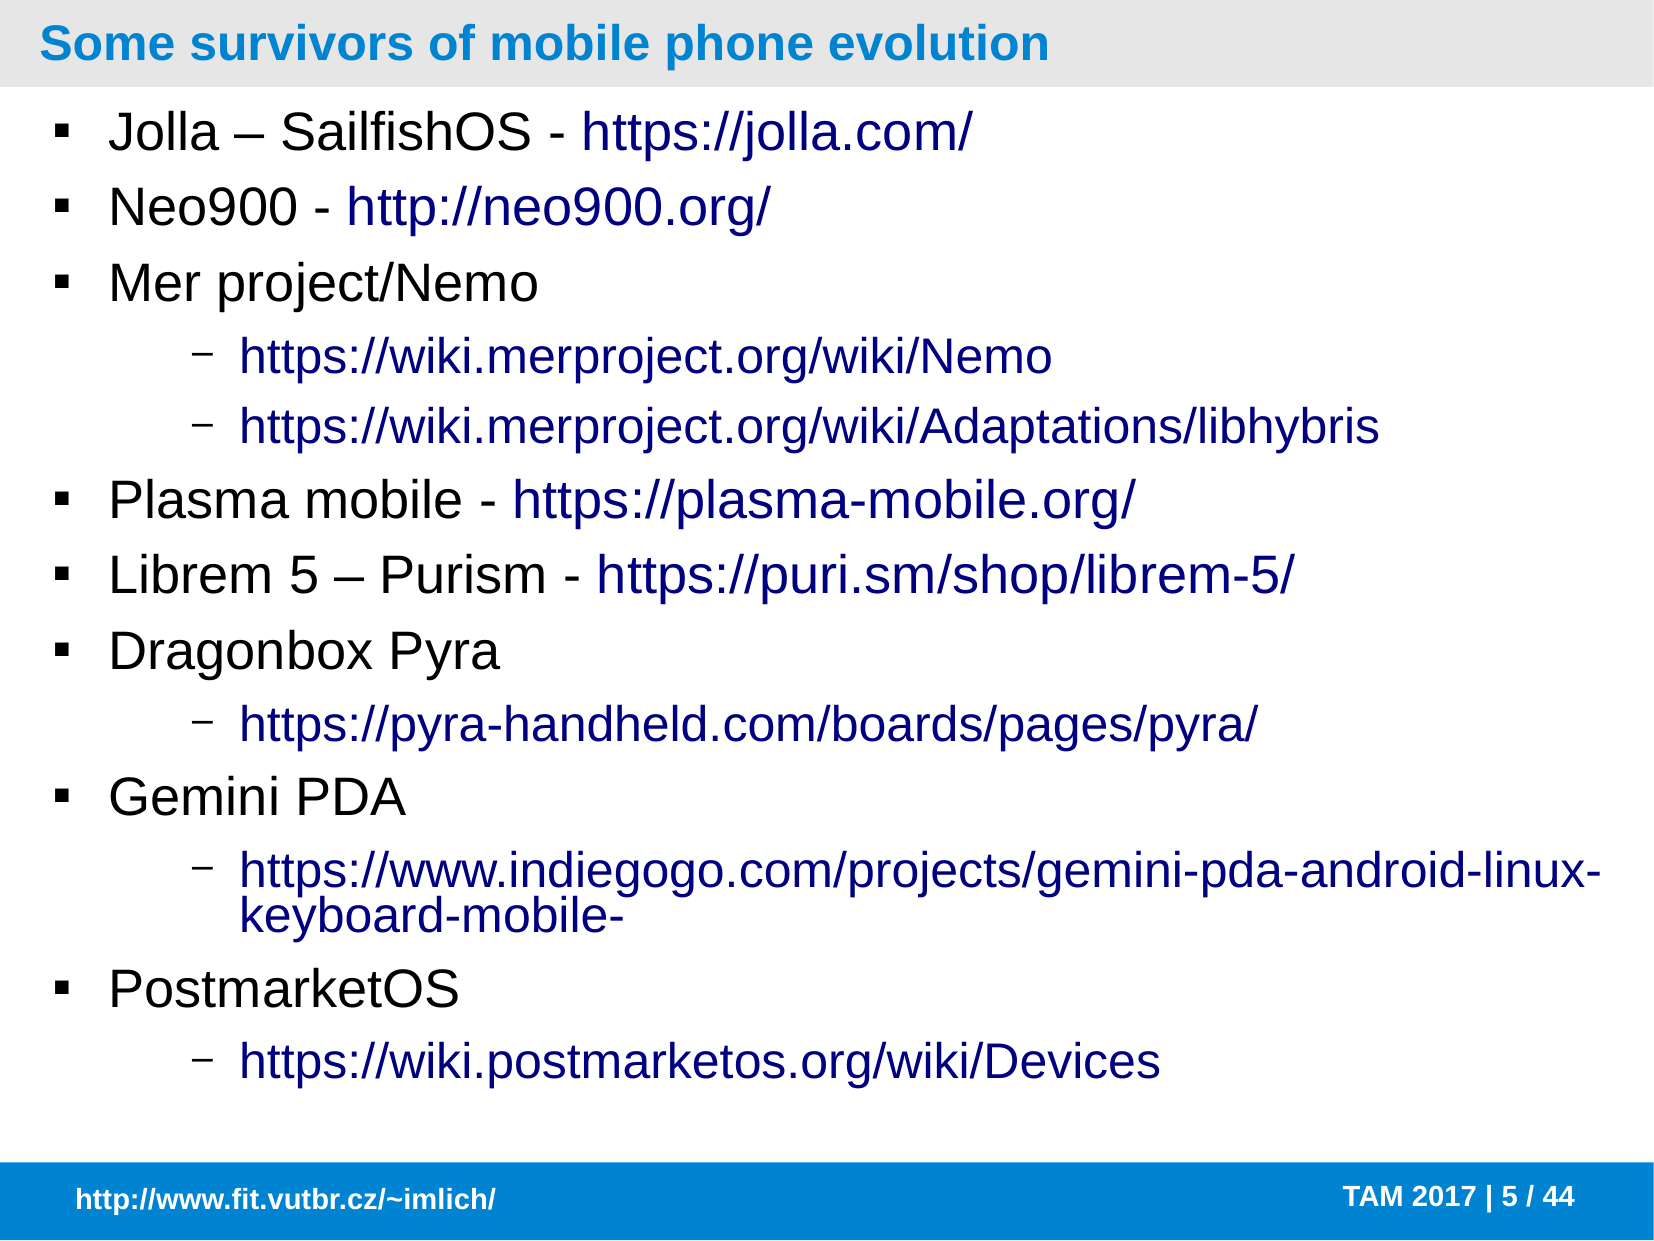

# Some survivors of mobile phone evolution
Jolla – SailfishOS - https://jolla.com/
Neo900 - http://neo900.org/
Mer project/Nemo
https://wiki.merproject.org/wiki/Nemo
https://wiki.merproject.org/wiki/Adaptations/libhybris
Plasma mobile - https://plasma-mobile.org/
Librem 5 – Purism - https://puri.sm/shop/librem-5/
Dragonbox Pyra
https://pyra-handheld.com/boards/pages/pyra/
Gemini PDA
https://www.indiegogo.com/projects/gemini-pda-android-linux-keyboard-mobile-
PostmarketOS
https://wiki.postmarketos.org/wiki/Devices